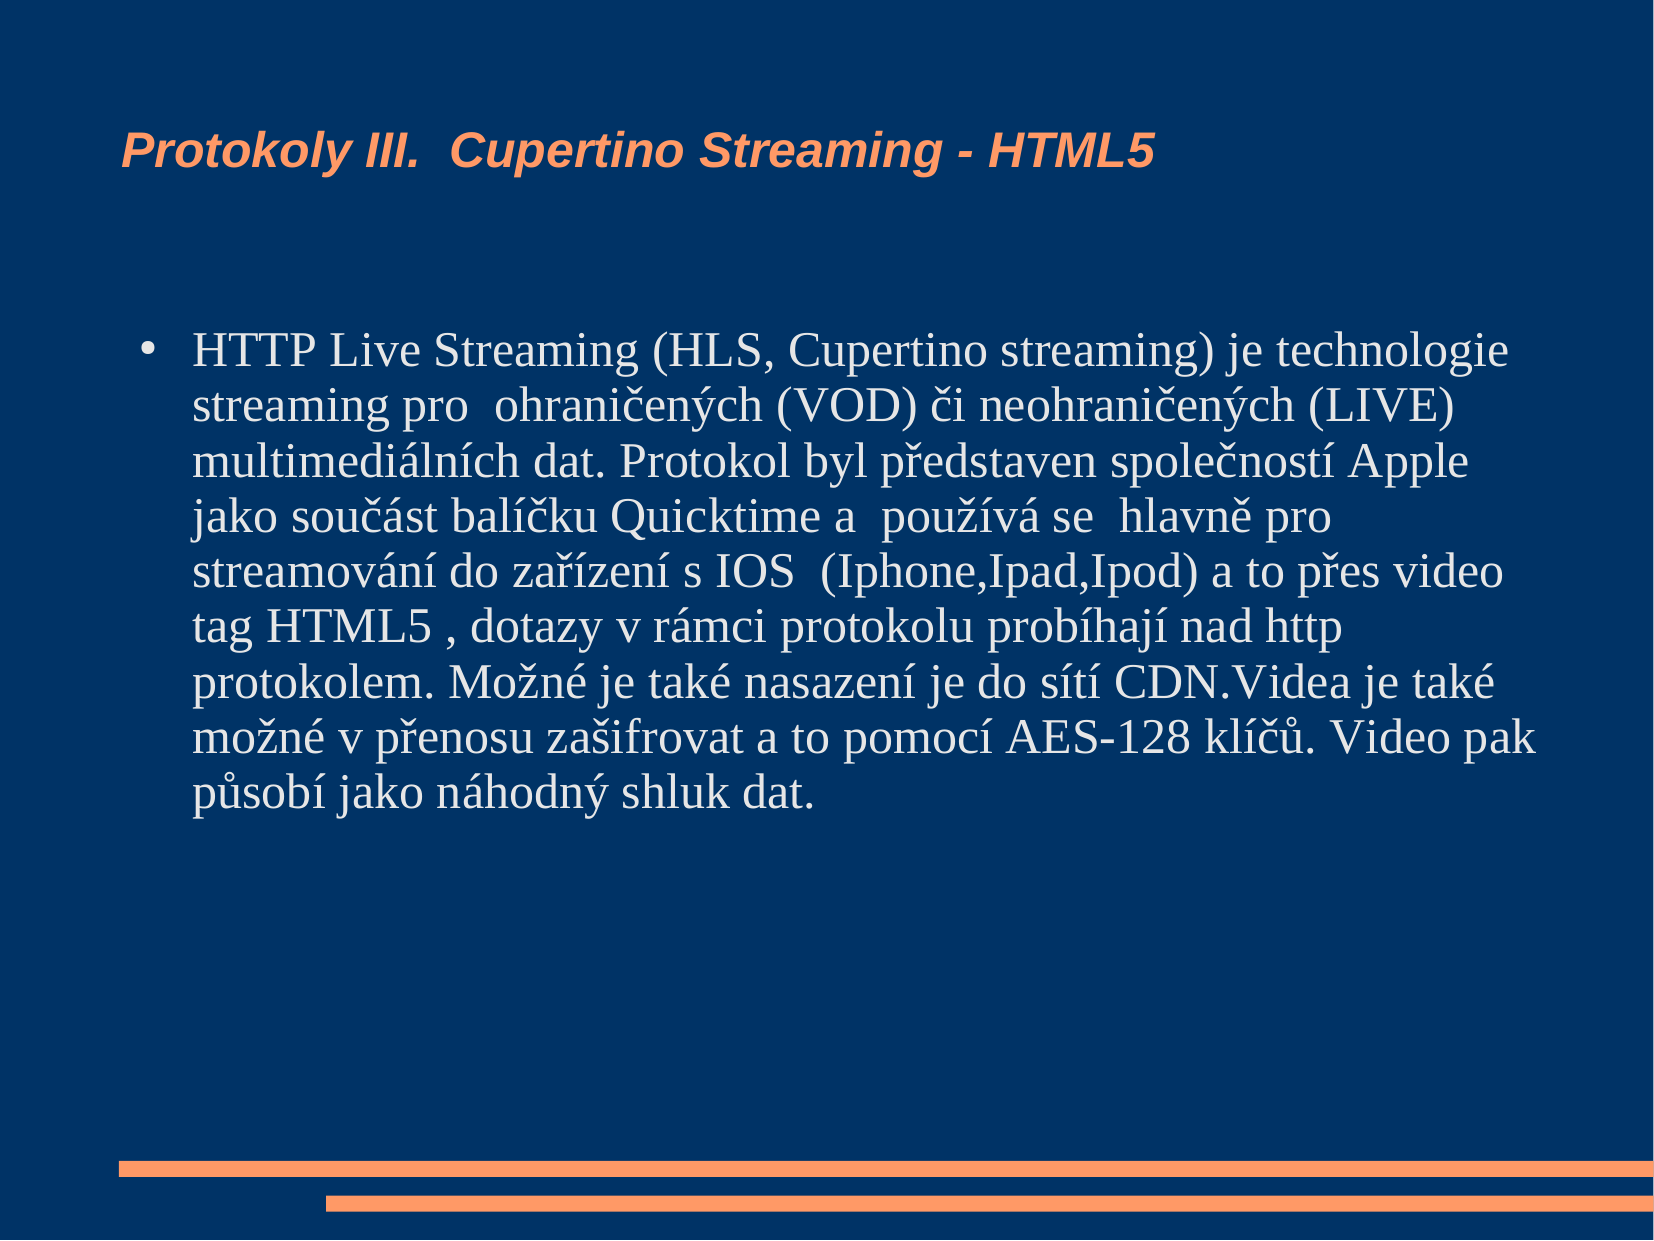

# Protokoly III. Cupertino Streaming - HTML5
HTTP Live Streaming (HLS, Cupertino streaming) je technologie streaming pro ohraničených (VOD) či neohraničených (LIVE) multimediálních dat. Protokol byl představen společností Apple jako součást balíčku Quicktime a používá se hlavně pro streamování do zařízení s IOS (Iphone,Ipad,Ipod) a to přes video tag HTML5 , dotazy v rámci protokolu probíhají nad http protokolem. Možné je také nasazení je do sítí CDN.Videa je také možné v přenosu zašifrovat a to pomocí AES-128 klíčů. Video pak působí jako náhodný shluk dat.